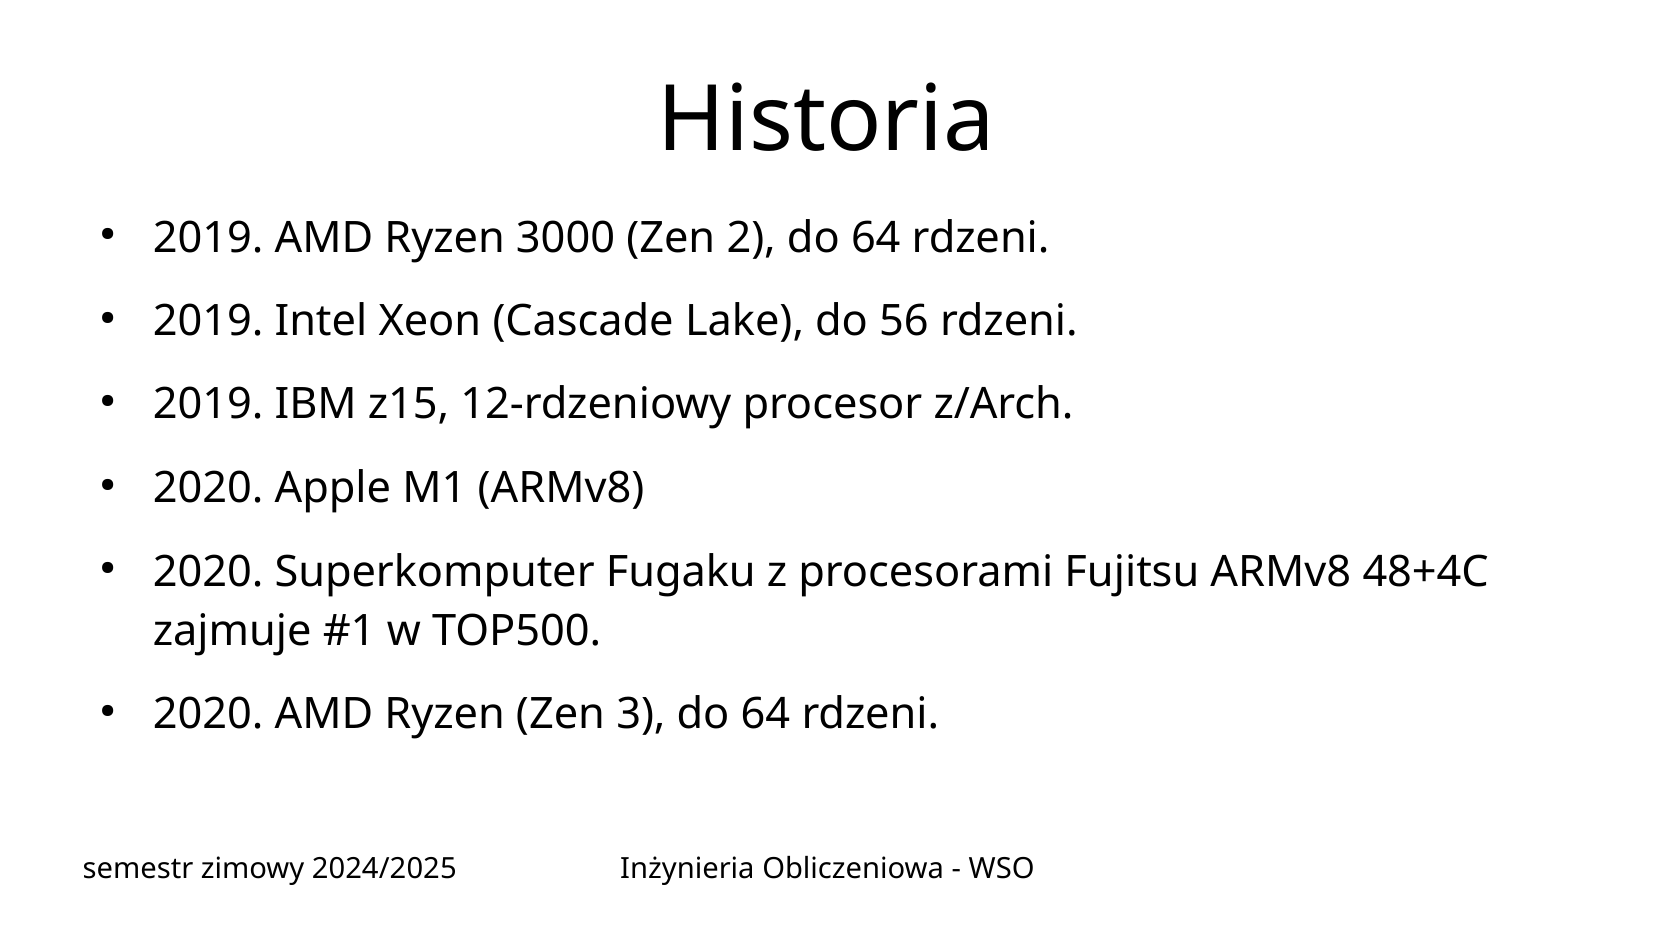

# Historia
2019. AMD Ryzen 3000 (Zen 2), do 64 rdzeni.
2019. Intel Xeon (Cascade Lake), do 56 rdzeni.
2019. IBM z15, 12-rdzeniowy procesor z/Arch.
2020. Apple M1 (ARMv8)
2020. Superkomputer Fugaku z procesorami Fujitsu ARMv8 48+4C zajmuje #1 w TOP500.
2020. AMD Ryzen (Zen 3), do 64 rdzeni.
semestr zimowy 2024/2025
Inżynieria Obliczeniowa - WSO